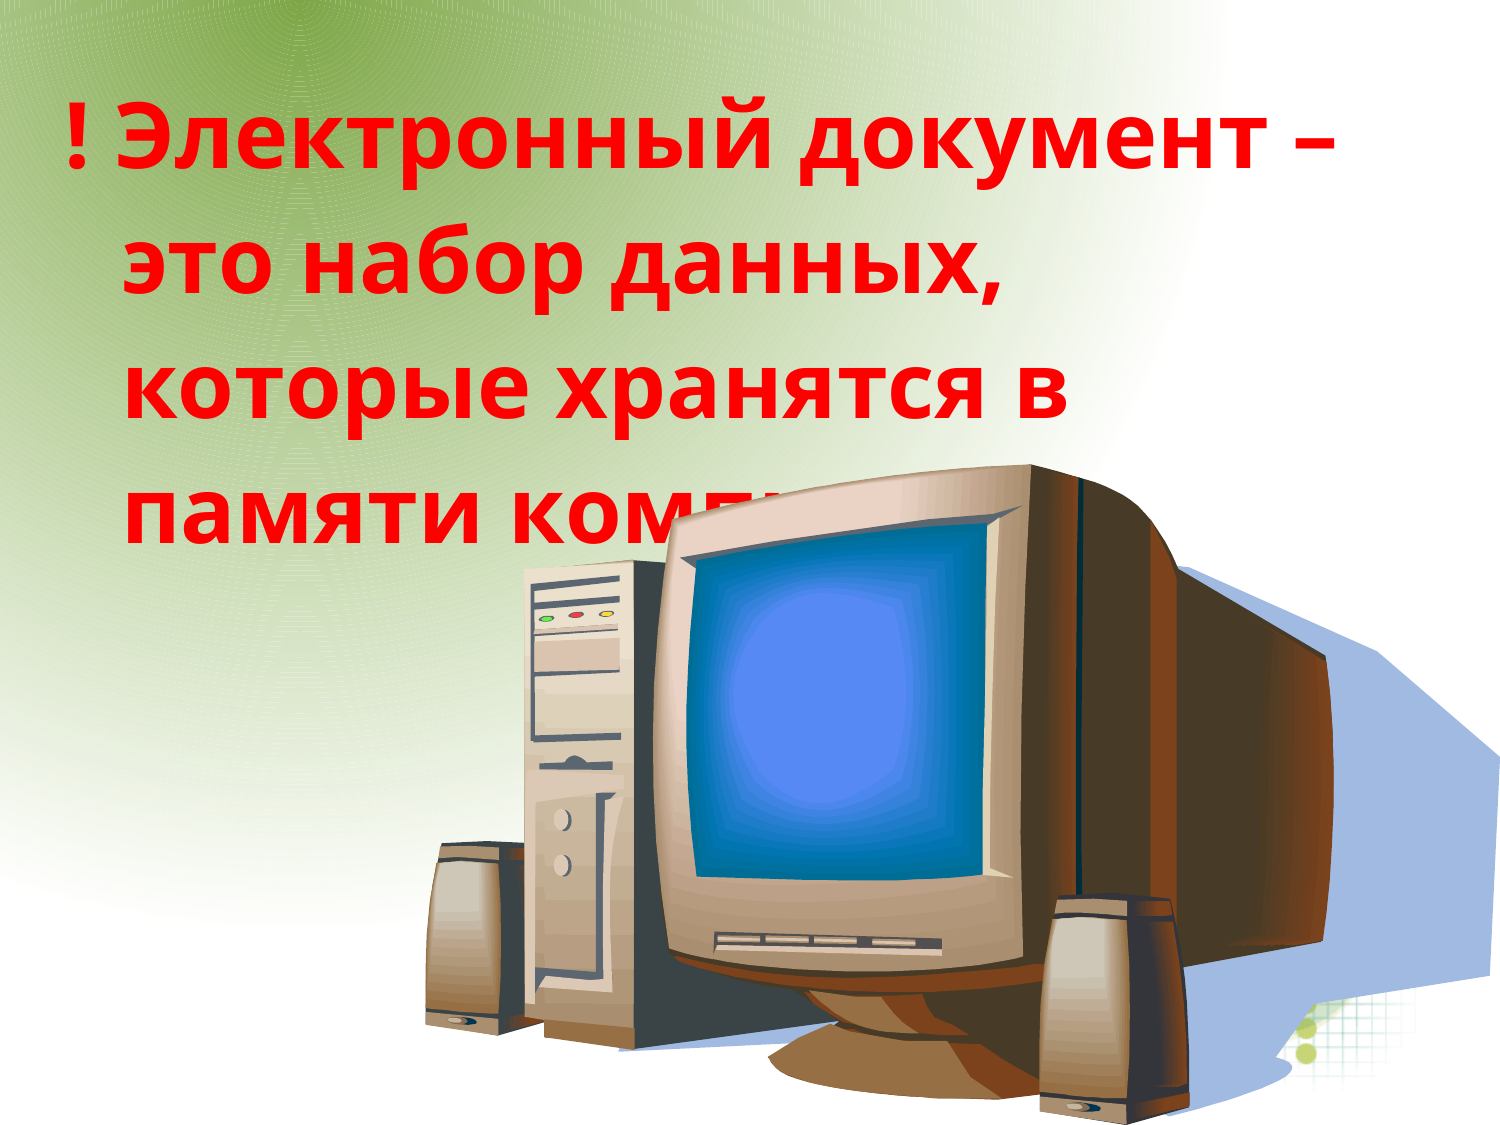

# ! Электронный документ – это набор данных, которые хранятся в памяти компьютера.